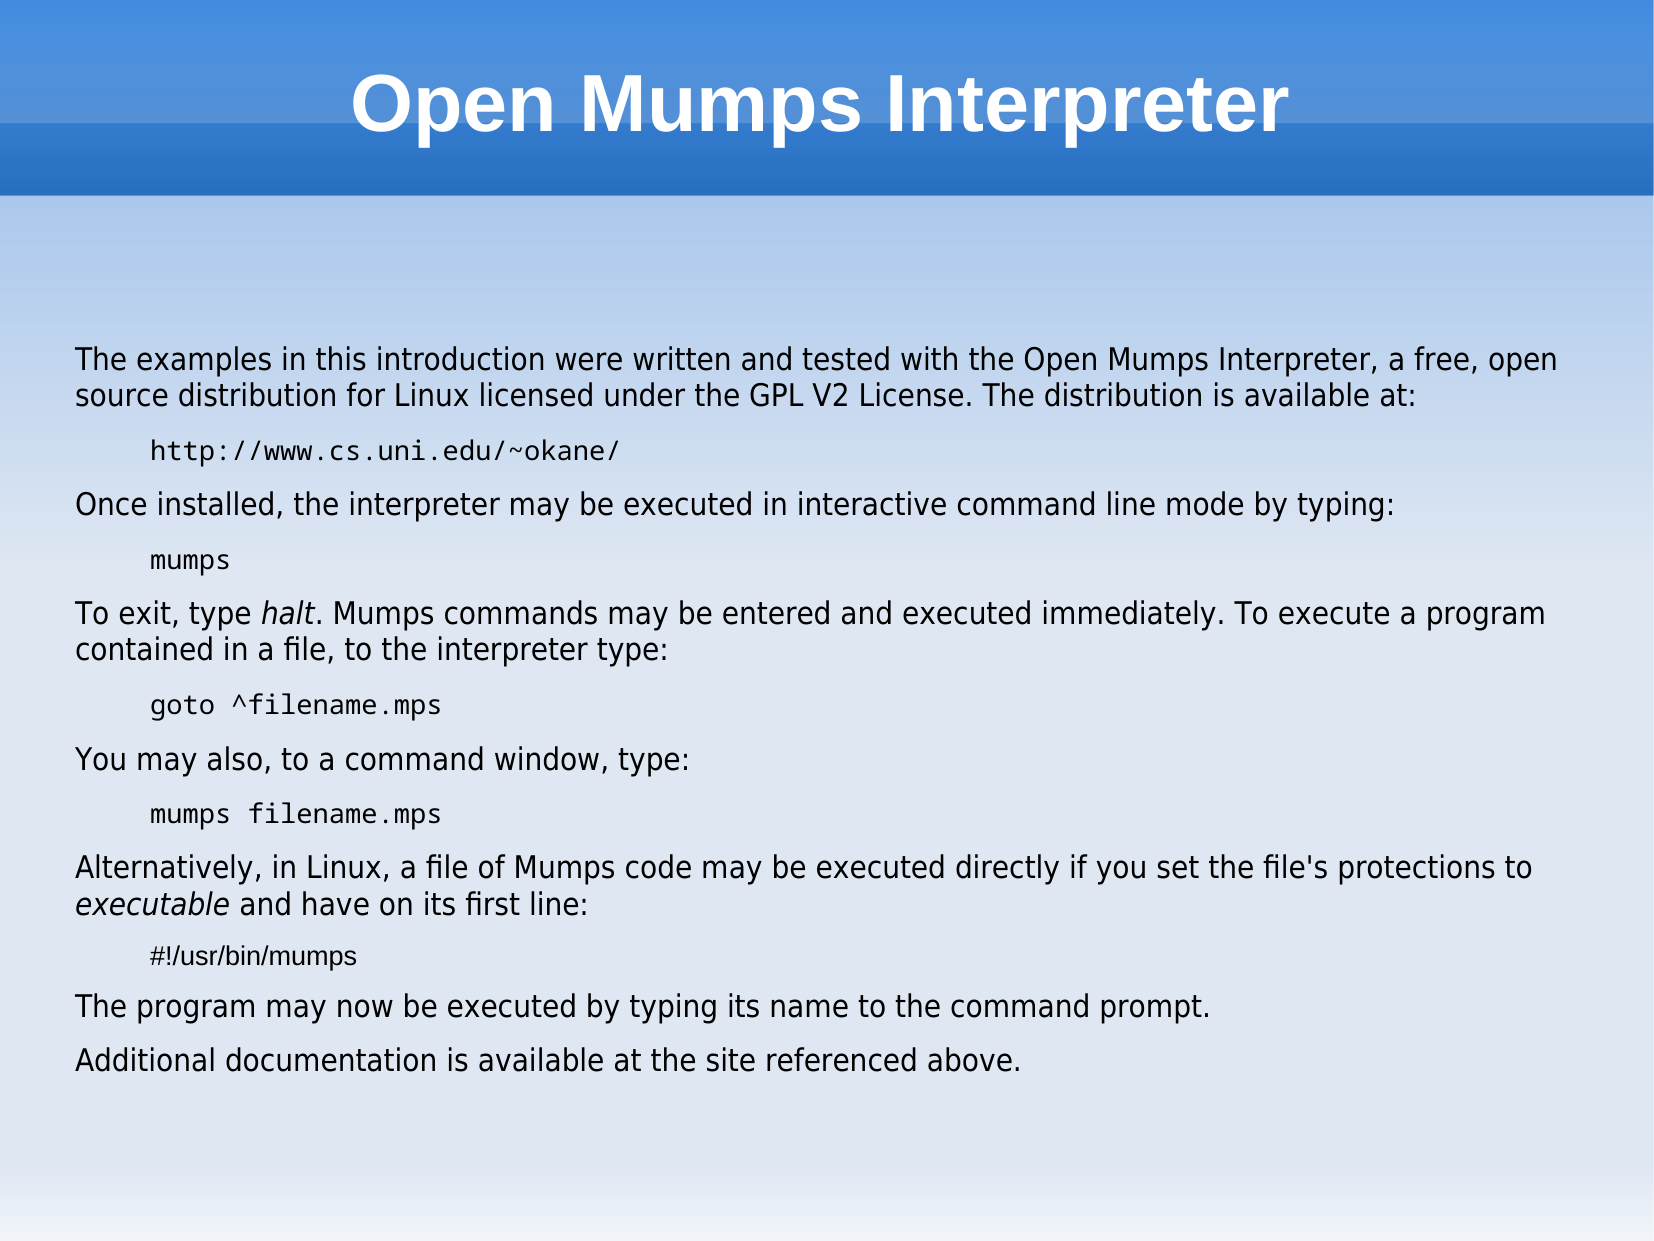

# Open Mumps Interpreter
The examples in this introduction were written and tested with the Open Mumps Interpreter, a free, open source distribution for Linux licensed under the GPL V2 License. The distribution is available at:
 	http://www.cs.uni.edu/~okane/
Once installed, the interpreter may be executed in interactive command line mode by typing:
 	mumps
To exit, type halt. Mumps commands may be entered and executed immediately. To execute a program contained in a file, to the interpreter type:
 	goto ^filename.mps
You may also, to a command window, type:
 	mumps filename.mps
Alternatively, in Linux, a file of Mumps code may be executed directly if you set the file's protections to executable and have on its first line:
 	#!/usr/bin/mumps
The program may now be executed by typing its name to the command prompt.
Additional documentation is available at the site referenced above.